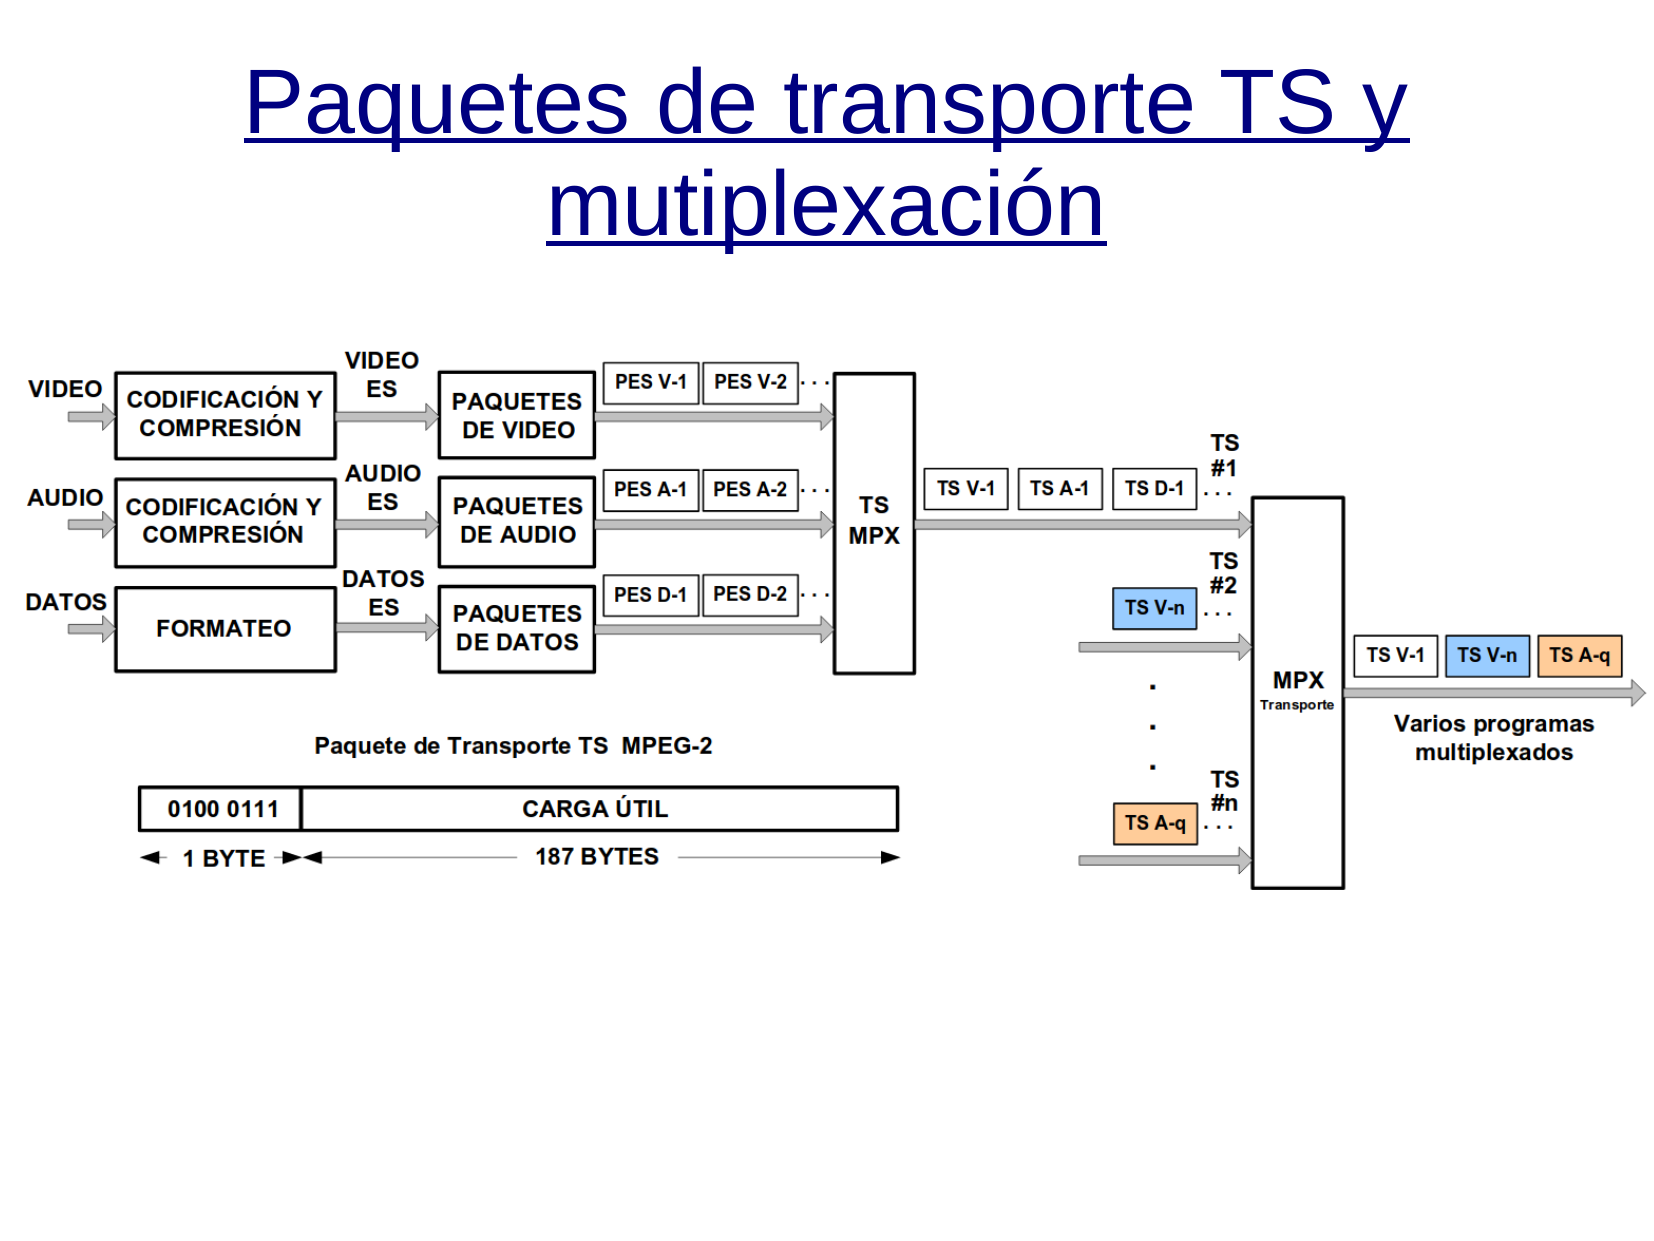

# Paquetes de transporte TS y mutiplexación